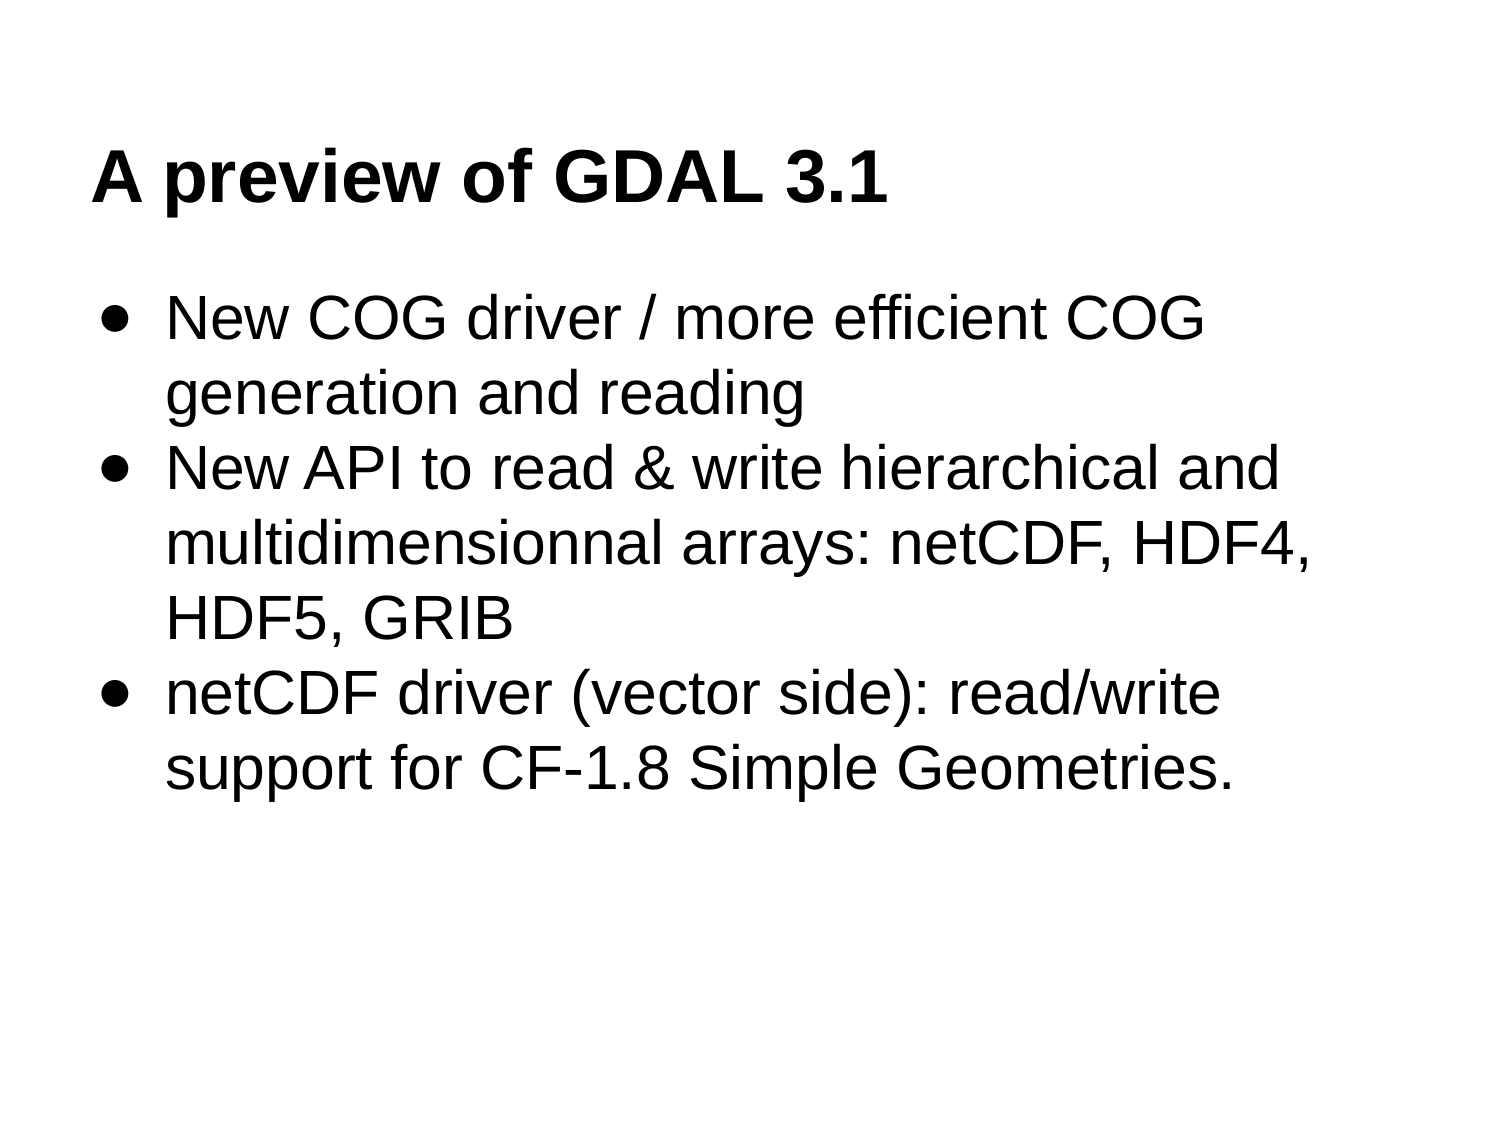

# A preview of GDAL 3.1
New COG driver / more efficient COG generation and reading
New API to read & write hierarchical and multidimensionnal arrays: netCDF, HDF4, HDF5, GRIB
netCDF driver (vector side): read/write support for CF-1.8 Simple Geometries.